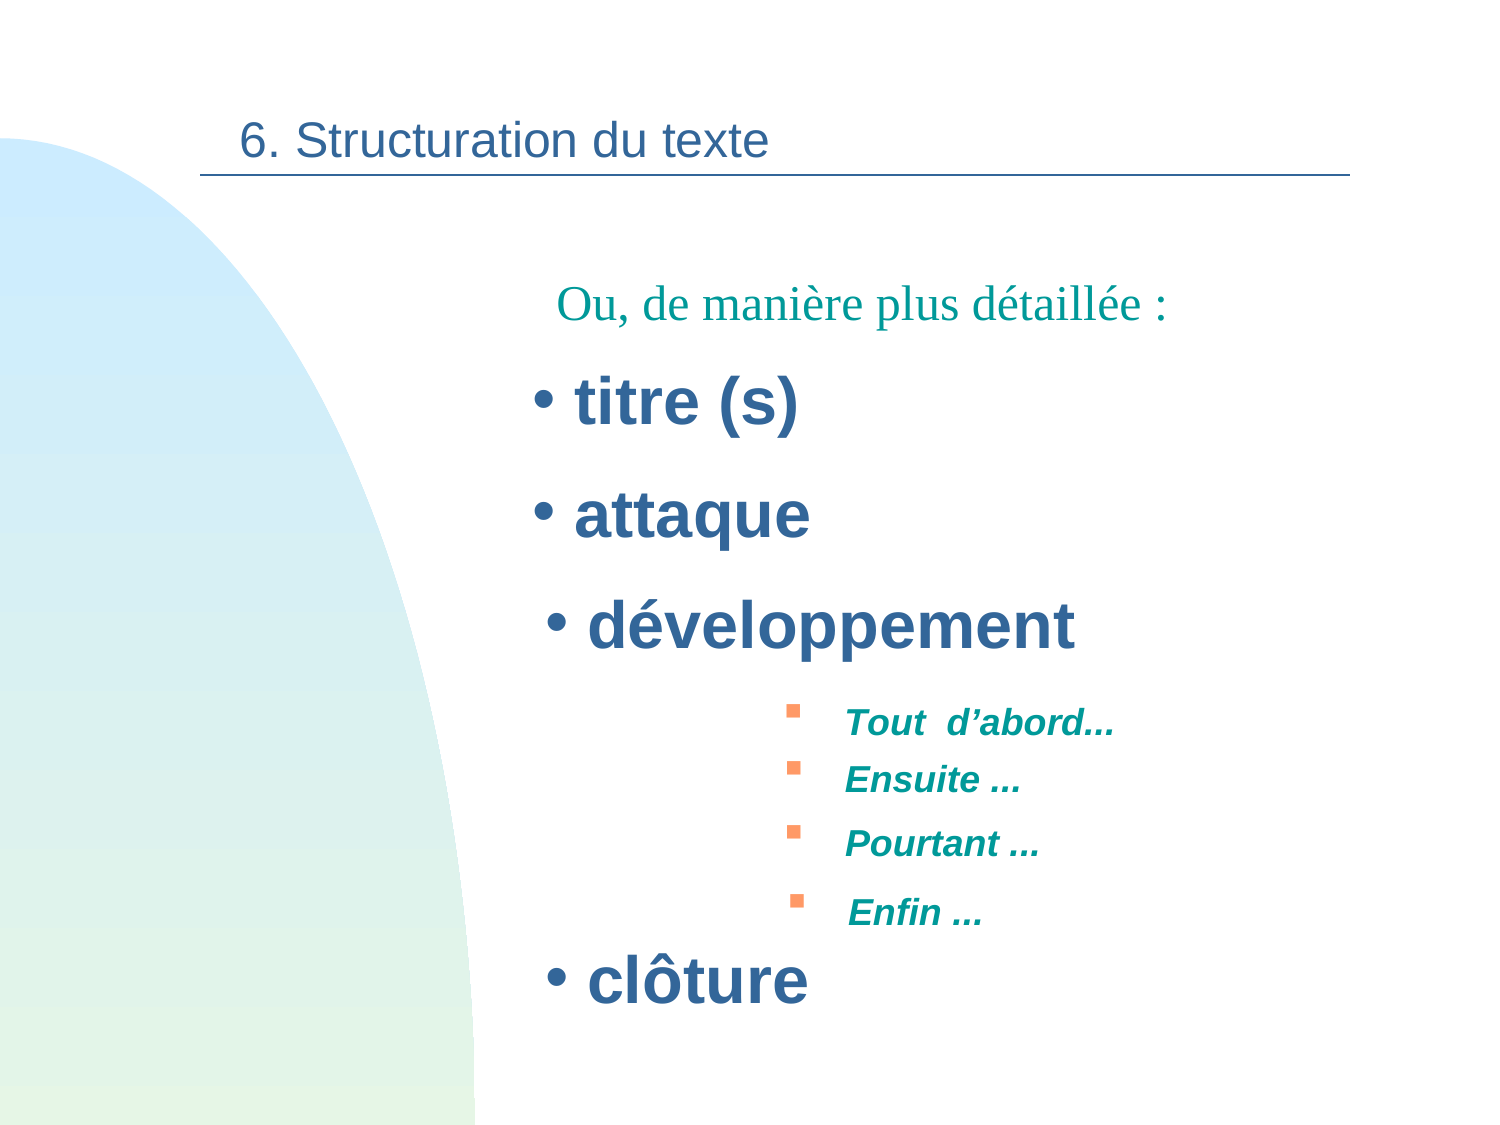

6. Structuration du texte
Ou, de manière plus détaillée :
 titre (s)
 attaque
 développement
# Tout  d’abord...
Ensuite ...
Pourtant ...
Enfin ...
 clôture